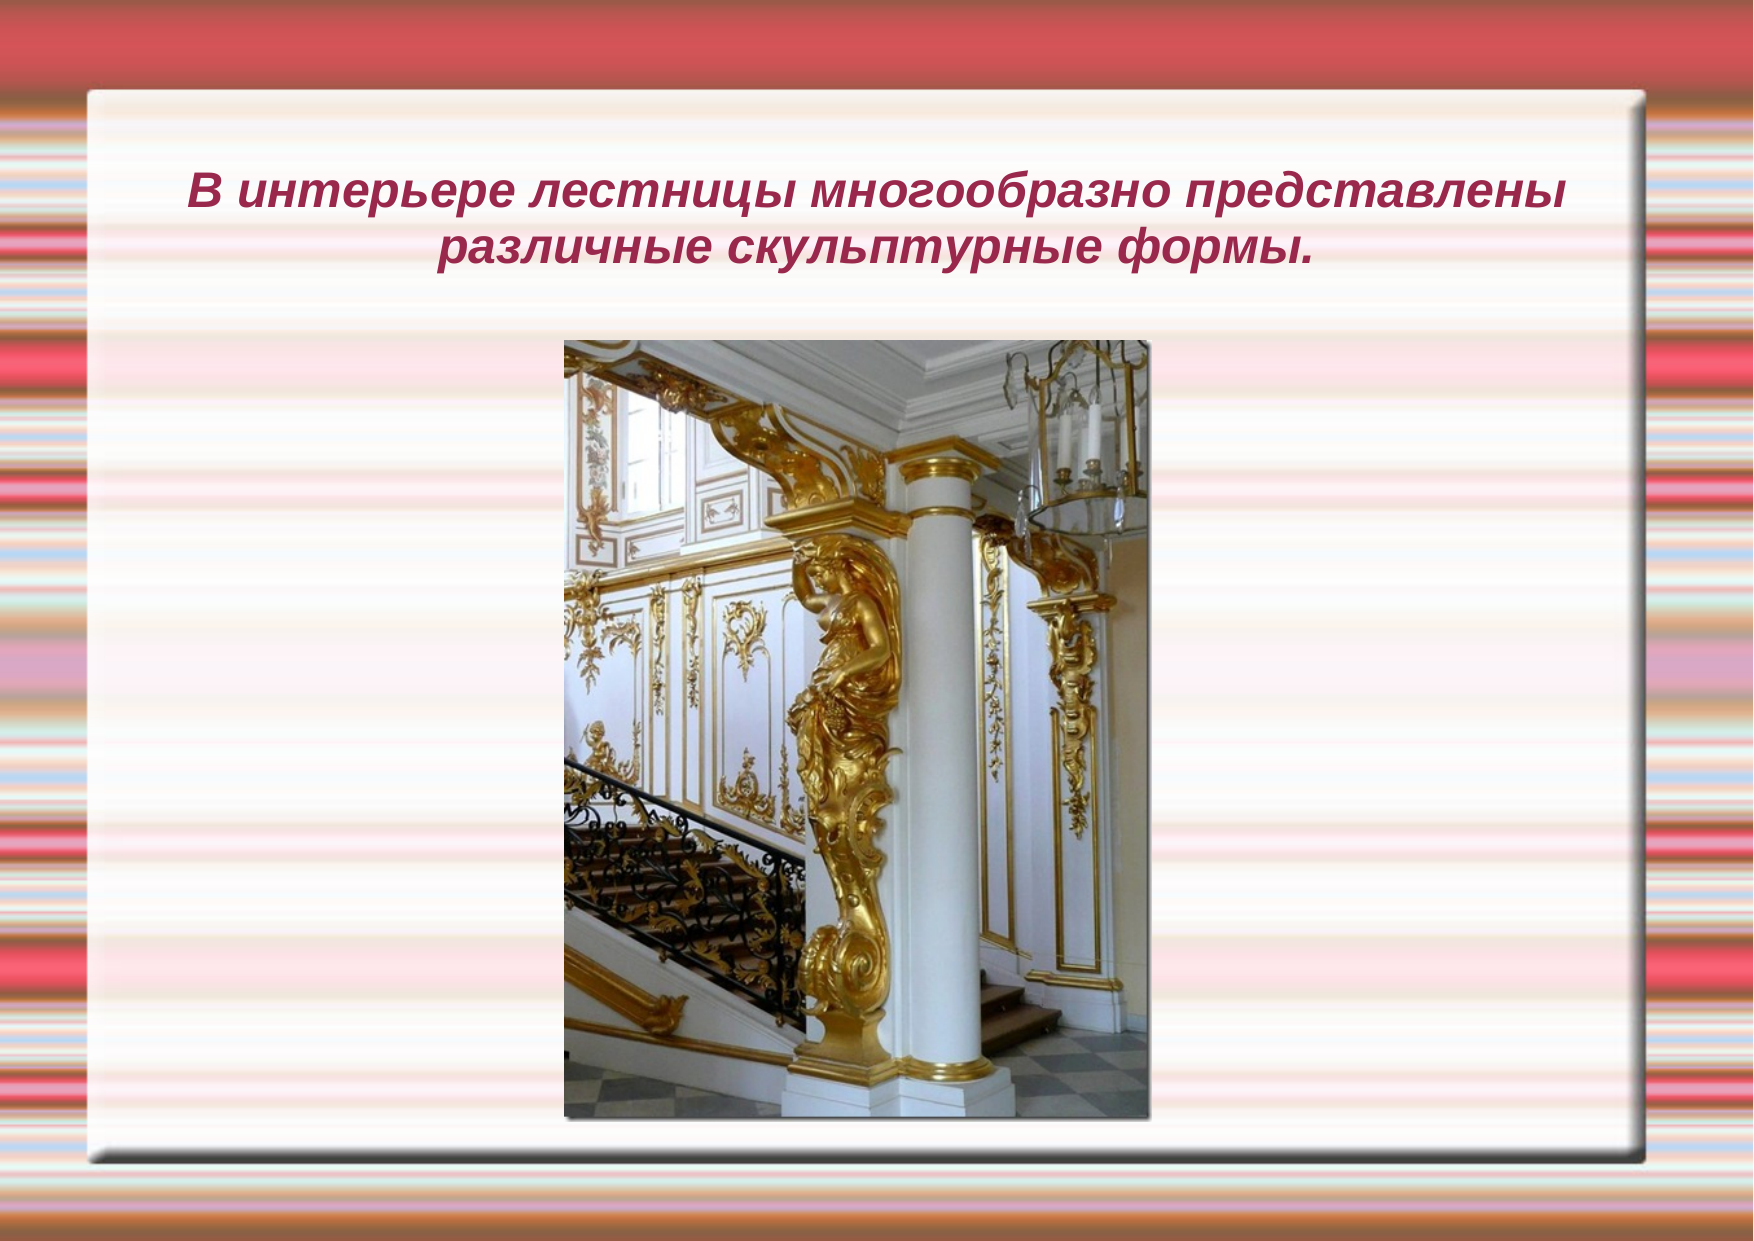

# В интерьере лестницы многообразно представлены различные скульптурные формы.